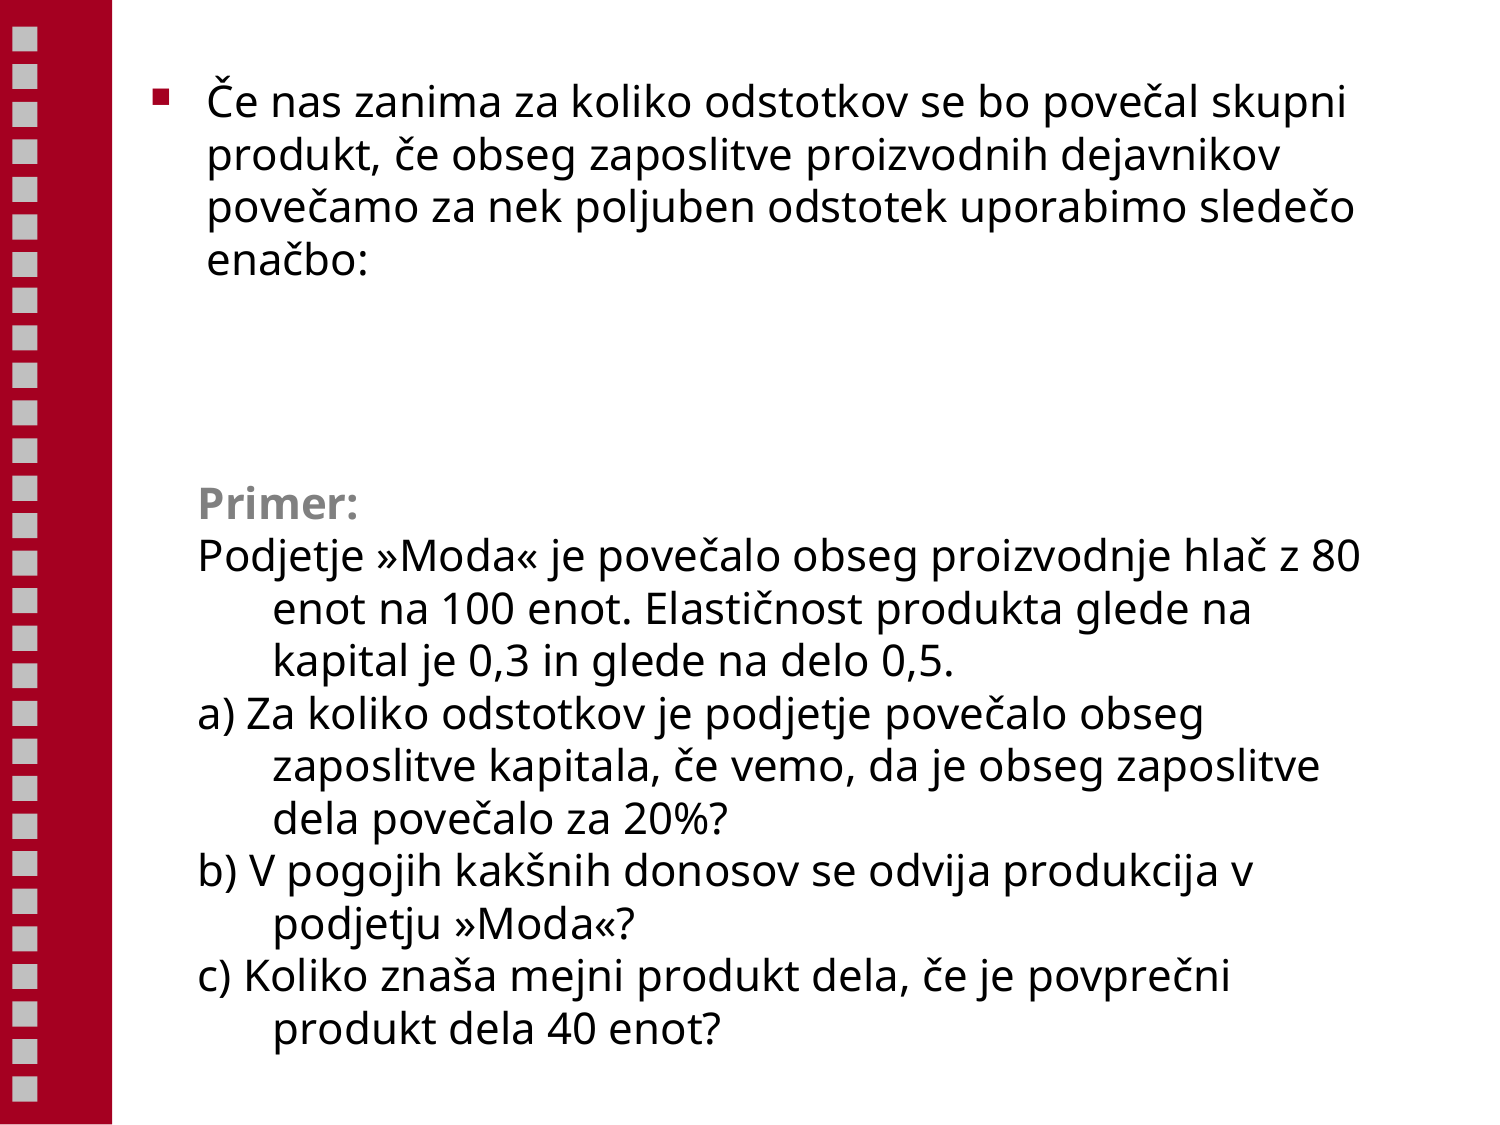

# Če nas zanima za koliko odstotkov se bo povečal skupni produkt, če obseg zaposlitve proizvodnih dejavnikov povečamo za nek poljuben odstotek uporabimo sledečo enačbo:
Primer:
Podjetje »Moda« je povečalo obseg proizvodnje hlač z 80 enot na 100 enot. Elastičnost produkta glede na kapital je 0,3 in glede na delo 0,5.
a) Za koliko odstotkov je podjetje povečalo obseg zaposlitve kapitala, če vemo, da je obseg zaposlitve dela povečalo za 20%?
b) V pogojih kakšnih donosov se odvija produkcija v podjetju »Moda«?
c) Koliko znaša mejni produkt dela, če je povprečni produkt dela 40 enot?